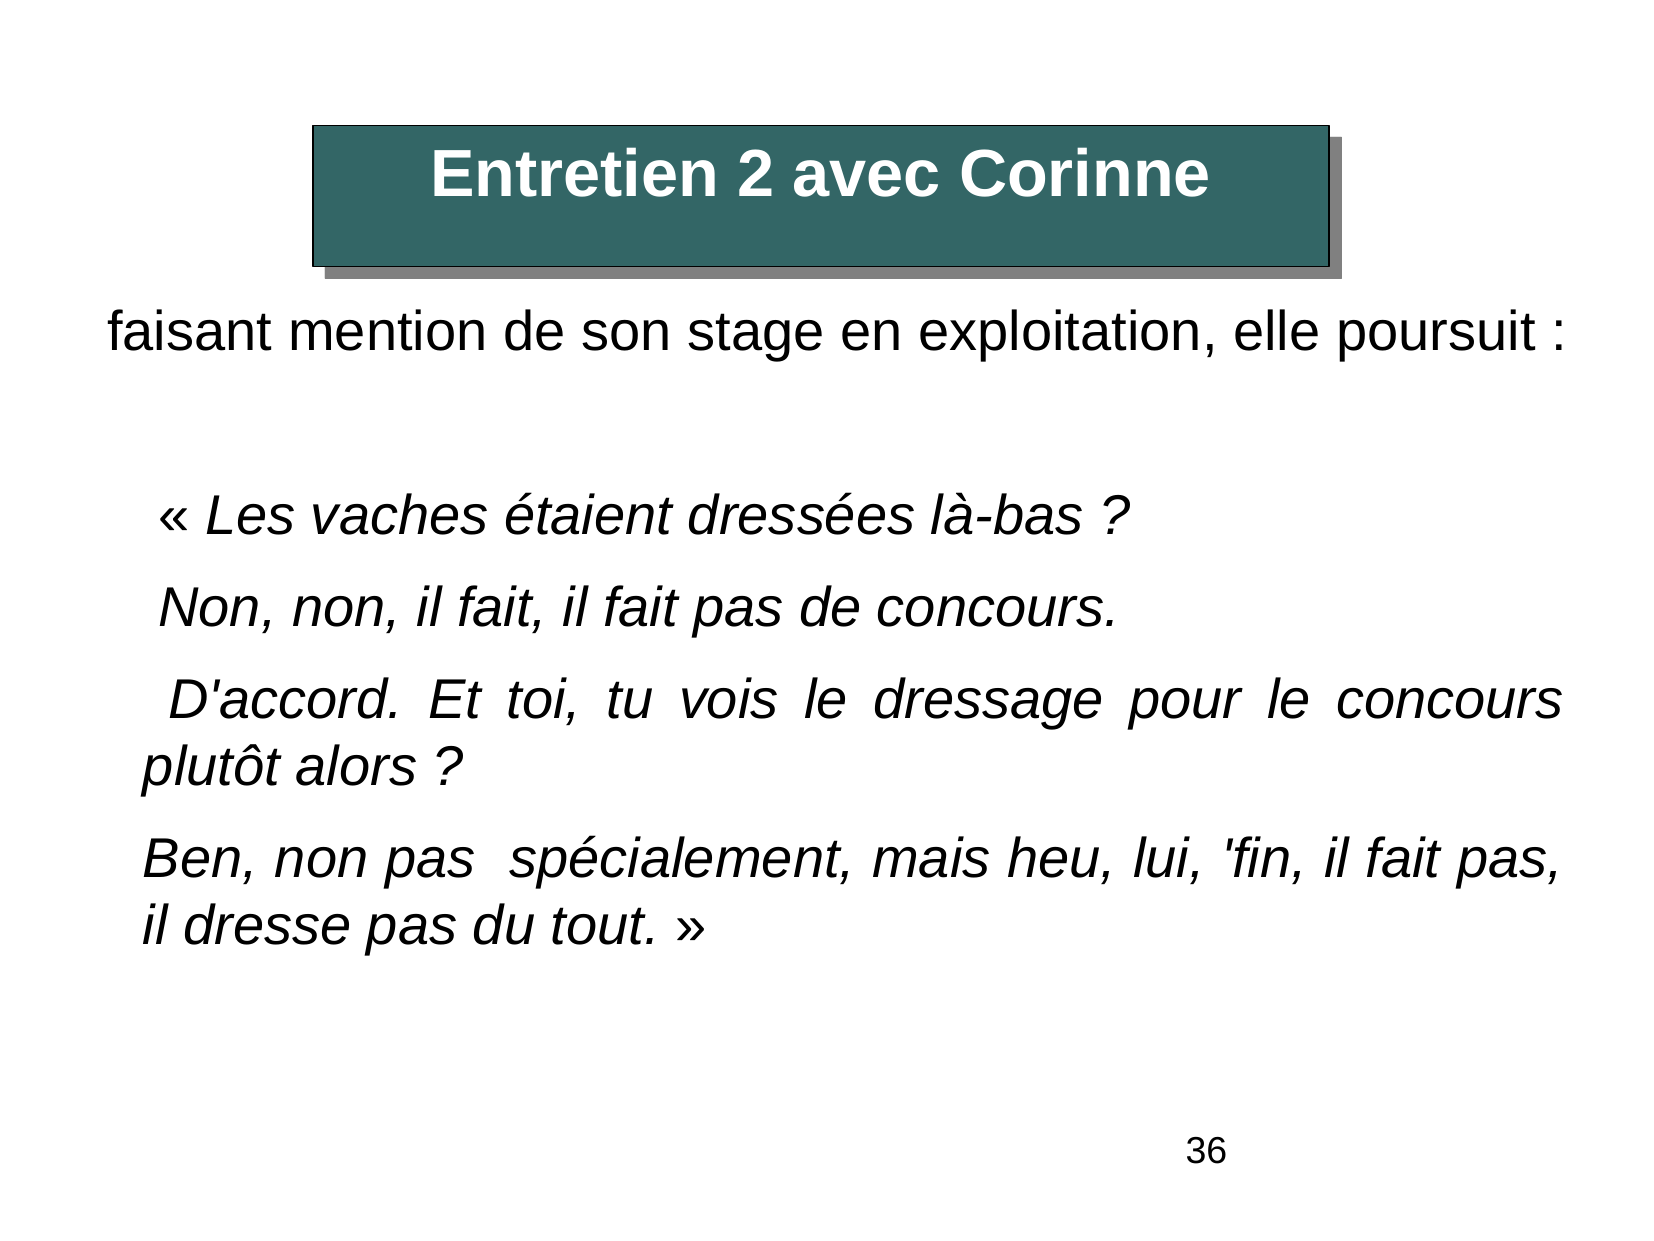

#
Entretien 2 avec Corinne
faisant mention de son stage en exploitation, elle poursuit :
 « Les vaches étaient dressées là-bas ?
 Non, non, il fait, il fait pas de concours.
 D'accord. Et toi, tu vois le dressage pour le concours plutôt alors ?
Ben, non pas spécialement, mais heu, lui, 'fin, il fait pas, il dresse pas du tout. »
36